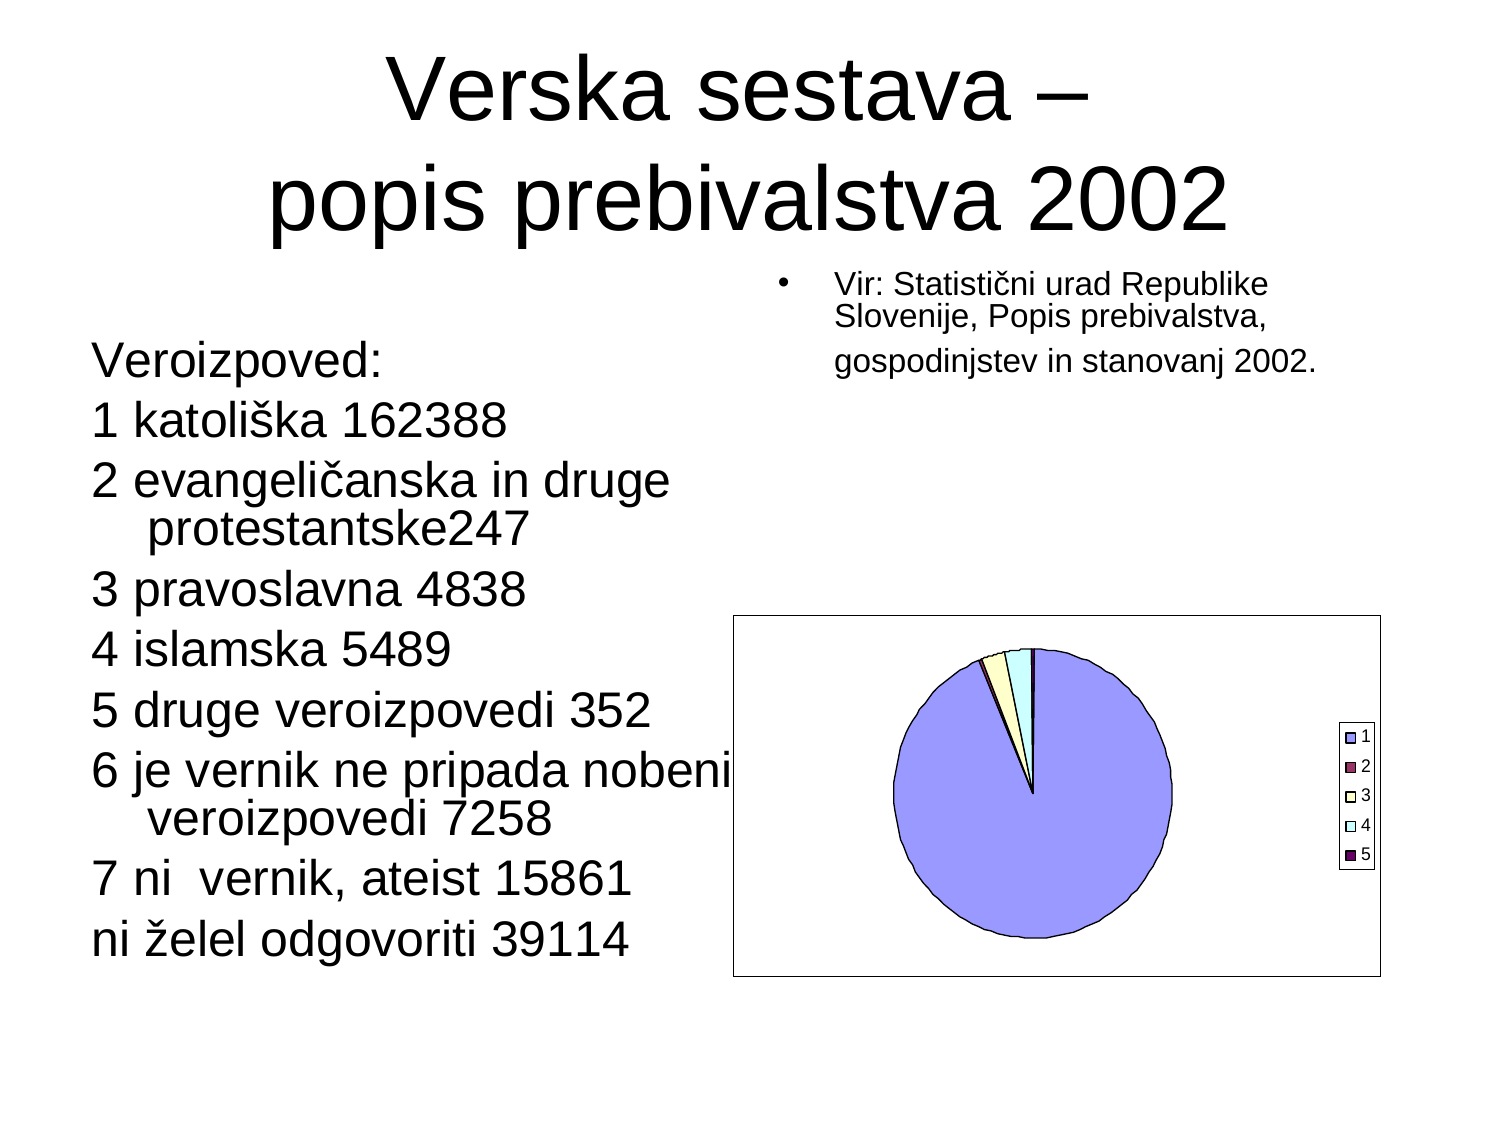

# Verska sestava – popis prebivalstva 2002
Vir: Statistični urad Republike Slovenije, Popis prebivalstva, gospodinjstev in stanovanj 2002.
Veroizpoved:
1 katoliška 162388
2 evangeličanska in druge protestantske247
3 pravoslavna 4838
4 islamska 5489
5 druge veroizpovedi 352
6 je vernik ne pripada nobeni veroizpovedi 7258
7 ni  vernik, ateist 15861
ni želel odgovoriti 39114